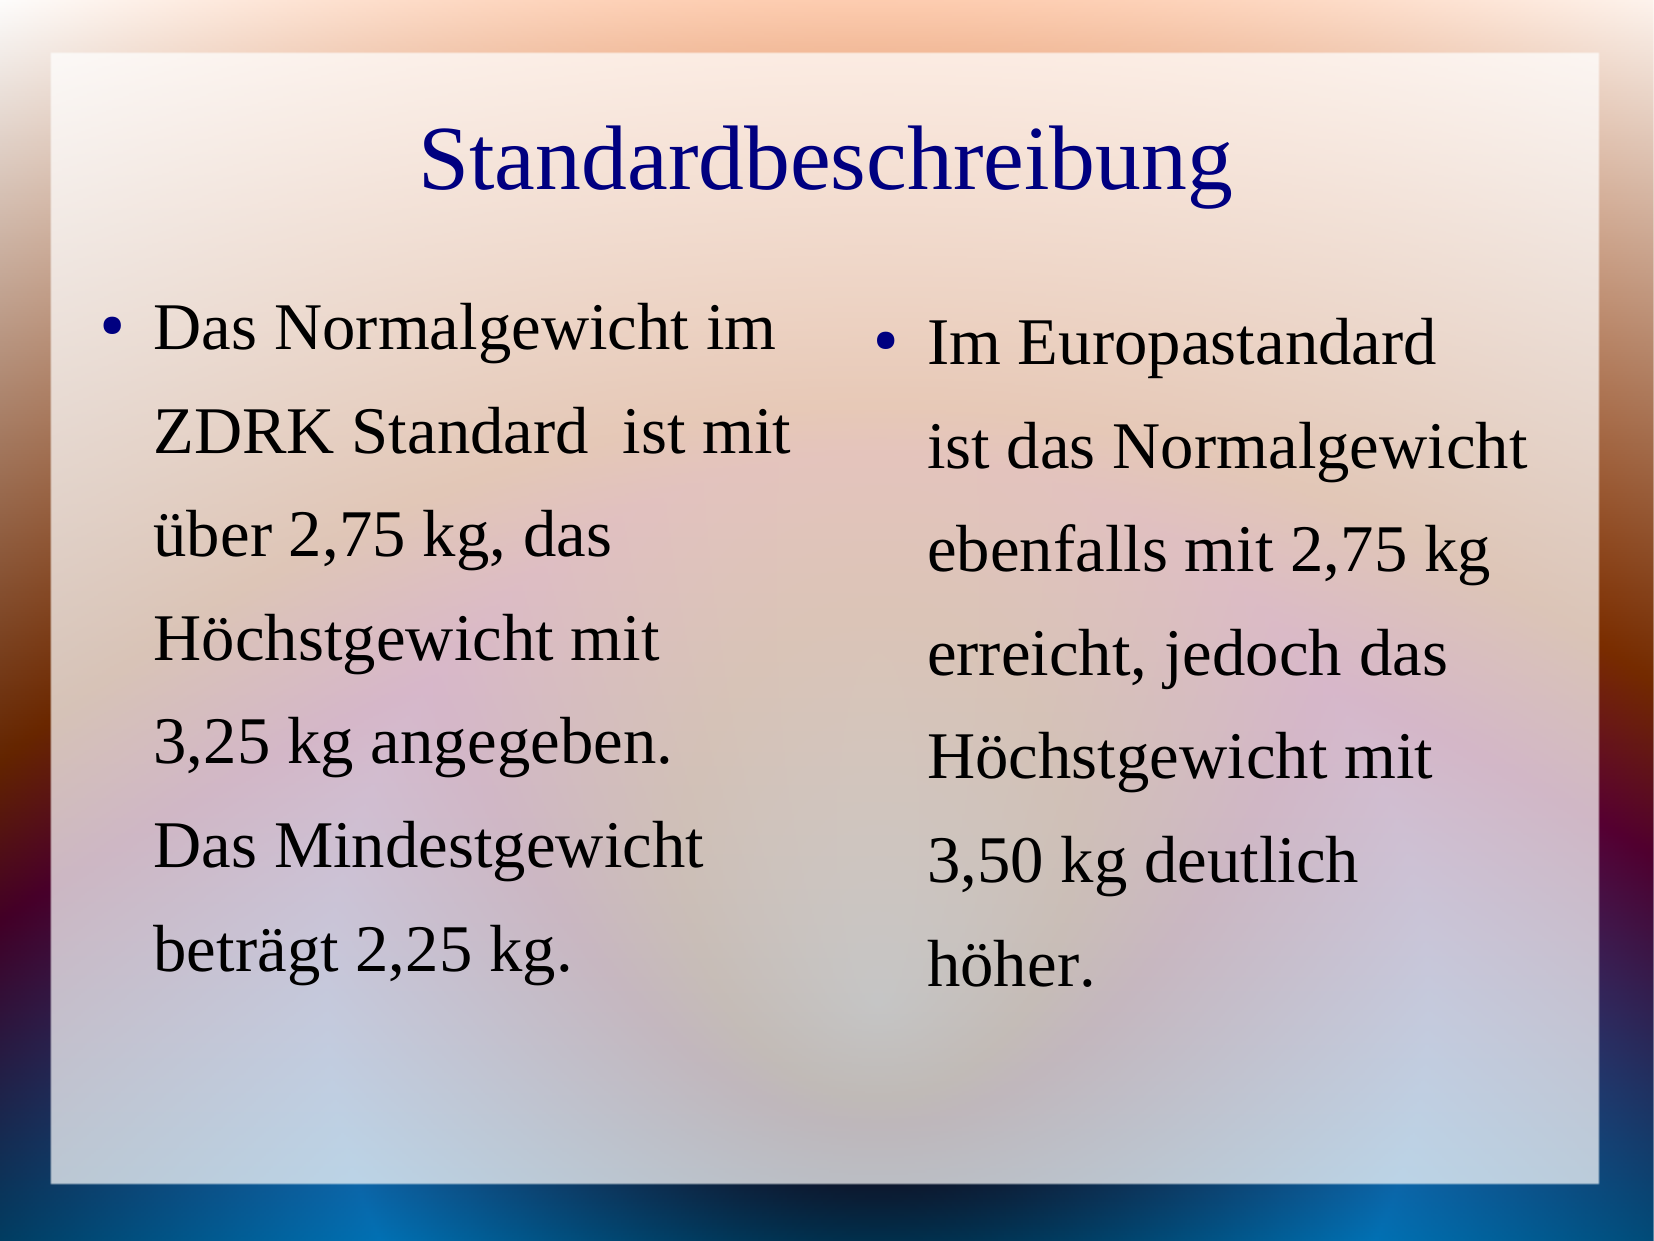

# Standardbeschreibung
Das Normalgewicht im
ZDRK Standard ist mit
über 2,75 kg, das
Höchstgewicht mit
3,25 kg angegeben.
Das Mindestgewicht
beträgt 2,25 kg.
Im Europastandard
ist das Normalgewicht
ebenfalls mit 2,75 kg
erreicht, jedoch das
Höchstgewicht mit
3,50 kg deutlich
höher.